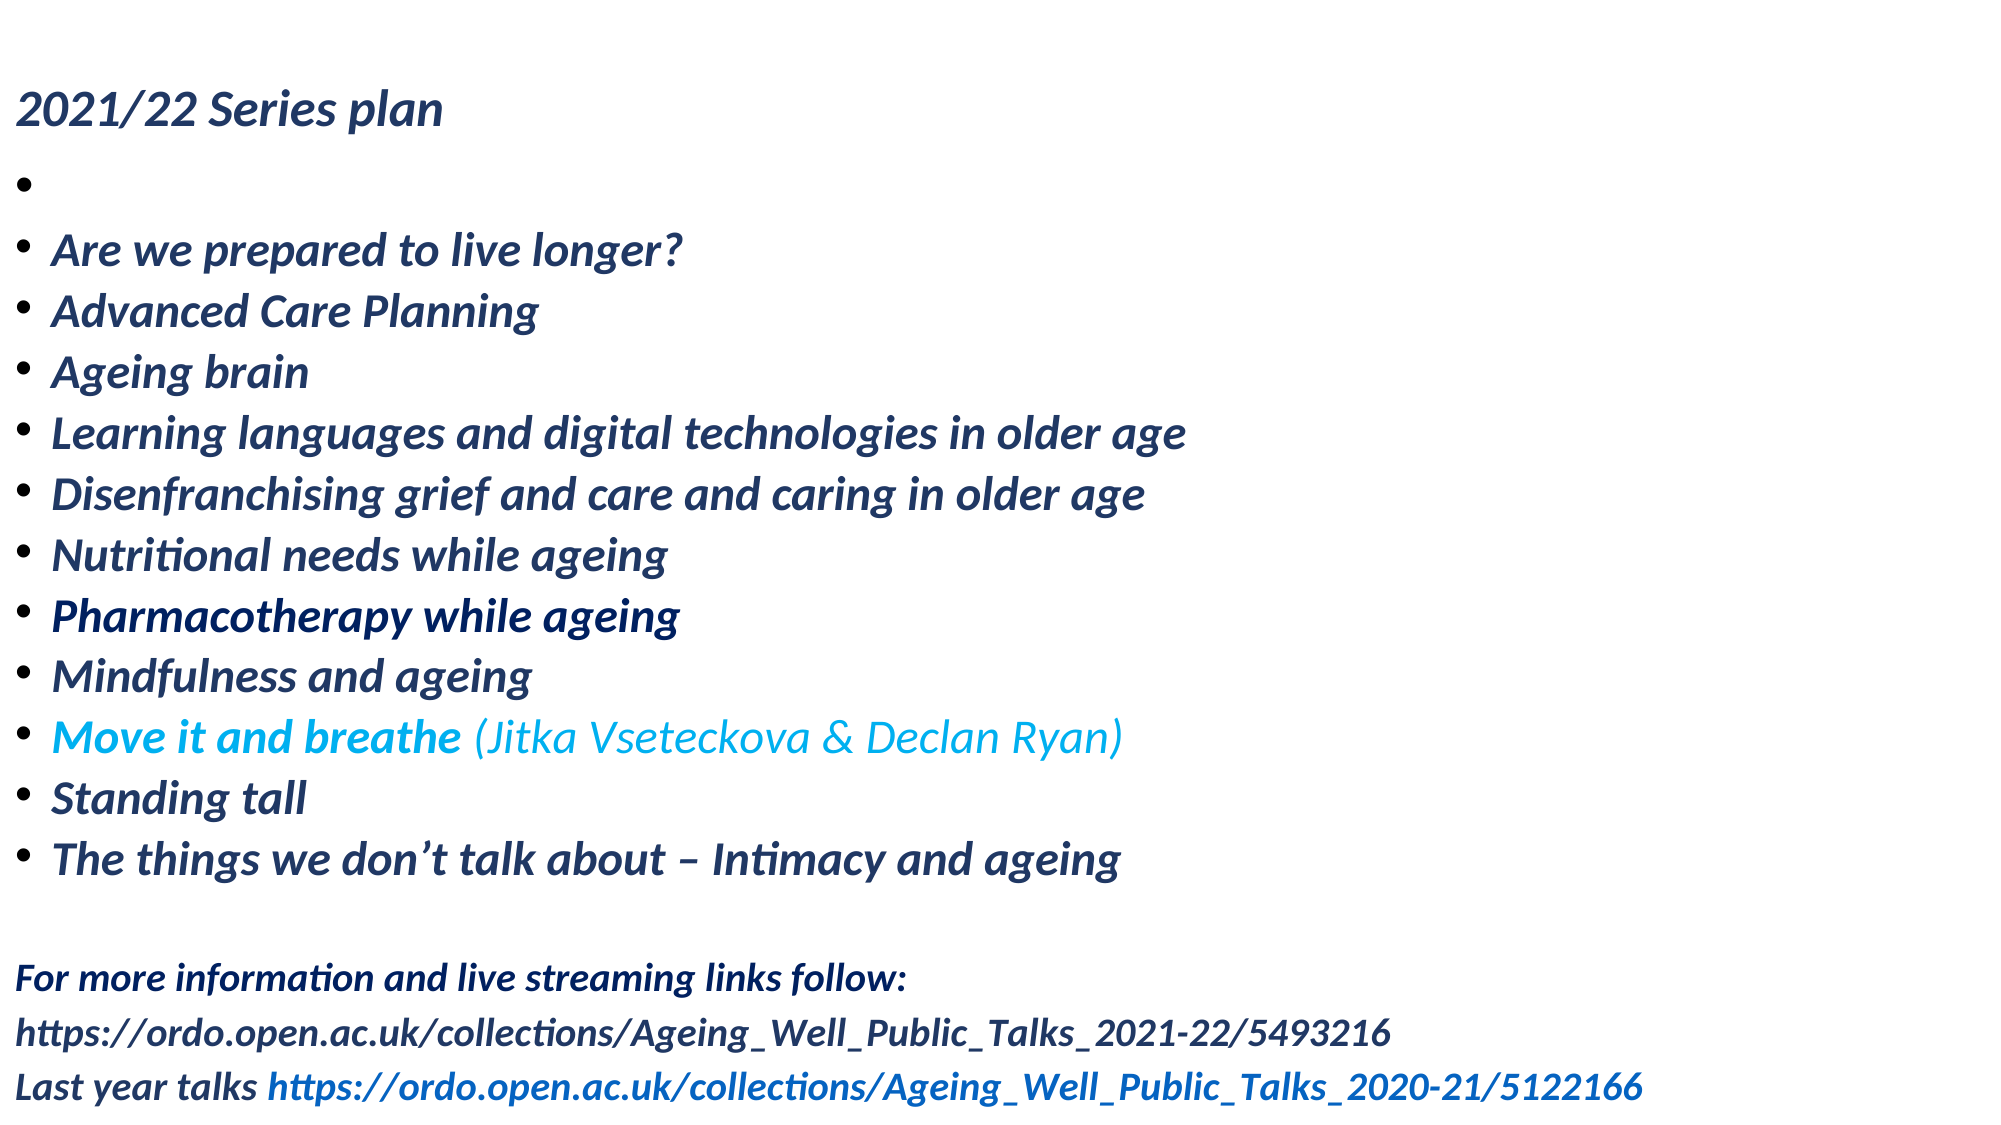

# 2021/22 Series plan
Are we prepared to live longer?
Advanced Care Planning
Ageing brain
Learning languages and digital technologies in older age
Disenfranchising grief and care and caring in older age
Nutritional needs while ageing
Pharmacotherapy while ageing
Mindfulness and ageing
Move it and breathe (Jitka Vseteckova & Declan Ryan)
Standing tall
The things we don’t talk about – Intimacy and ageing
For more information and live streaming links follow:
https://ordo.open.ac.uk/collections/Ageing_Well_Public_Talks_2021-22/5493216
Last year talks https://ordo.open.ac.uk/collections/Ageing_Well_Public_Talks_2020-21/5122166